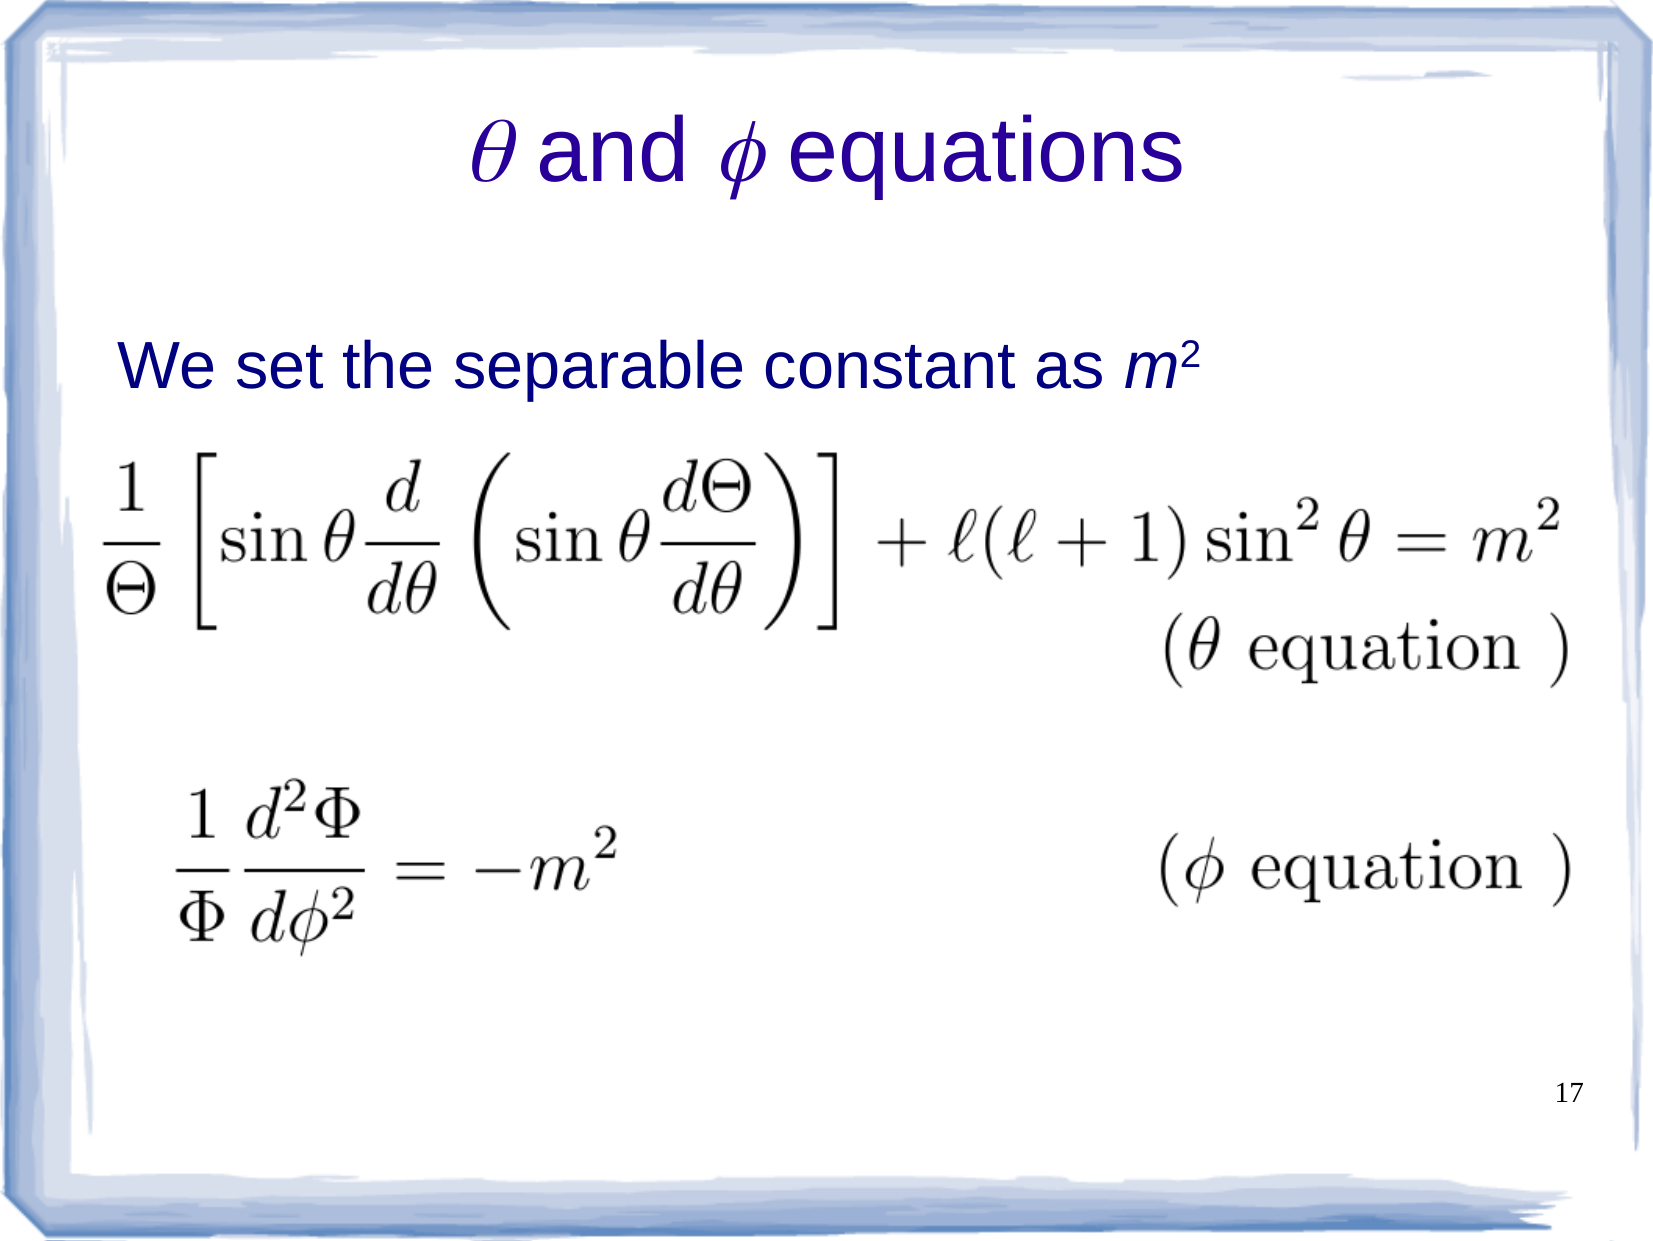

# q and f equations
We set the separable constant as m2
17